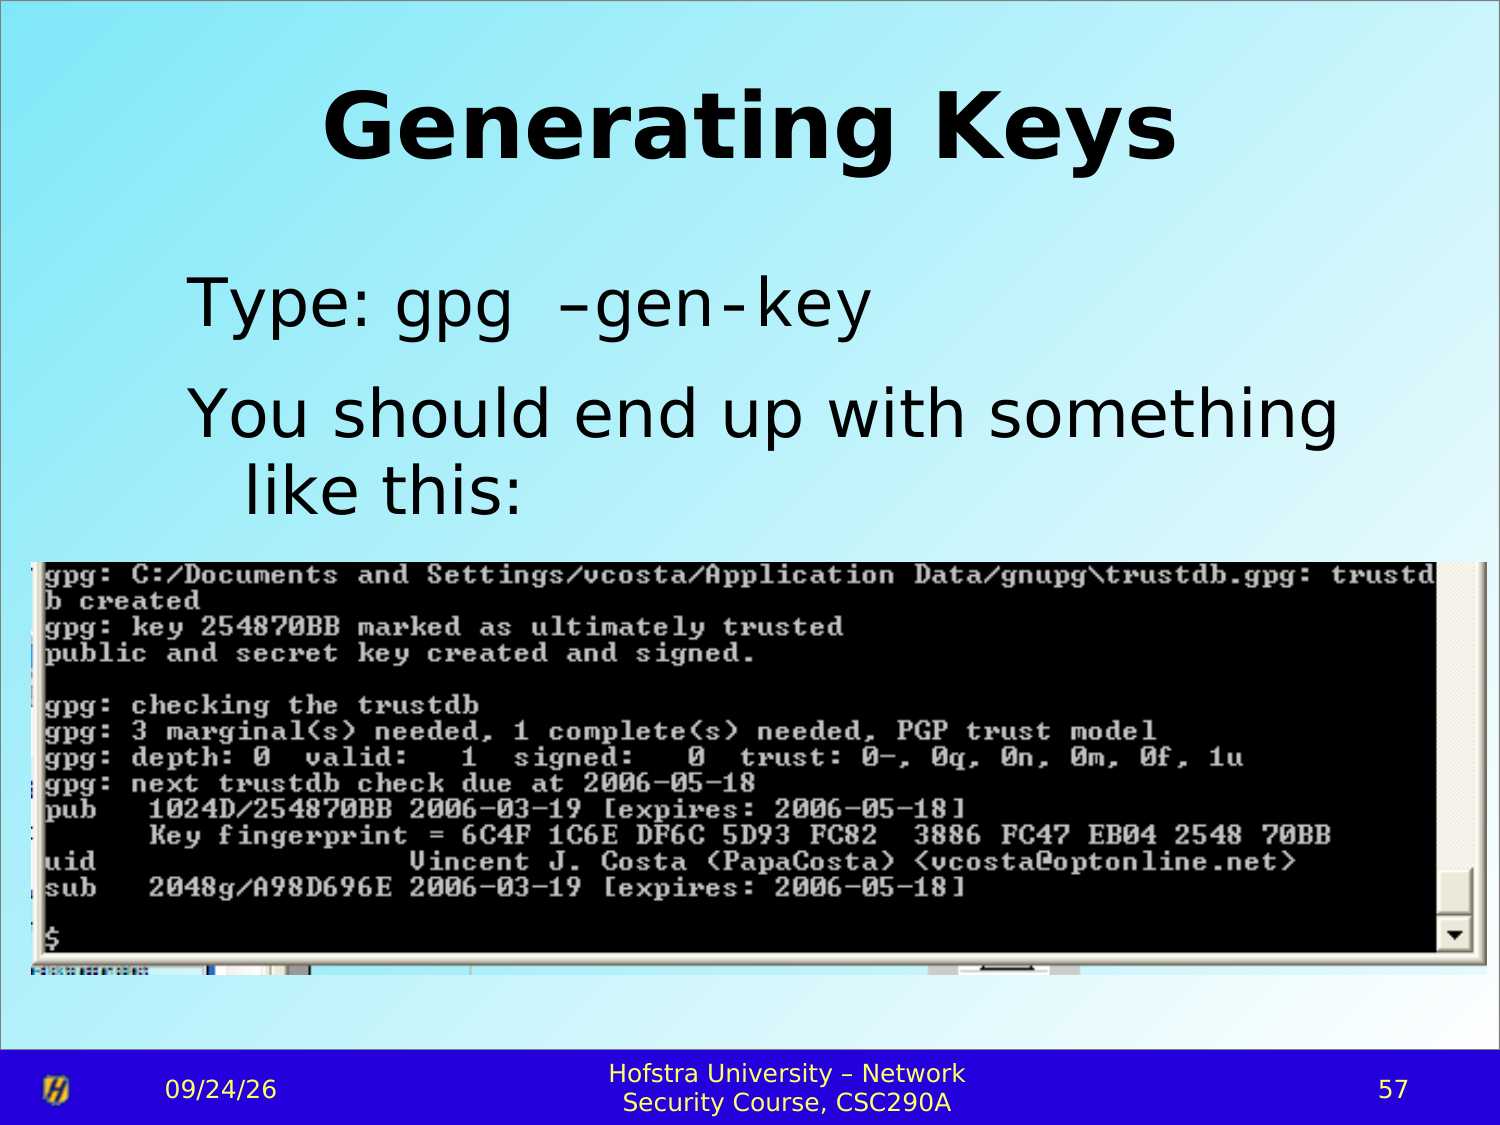

# Generating Keys
Type: gpg –gen-key
You should end up with something like this:
57